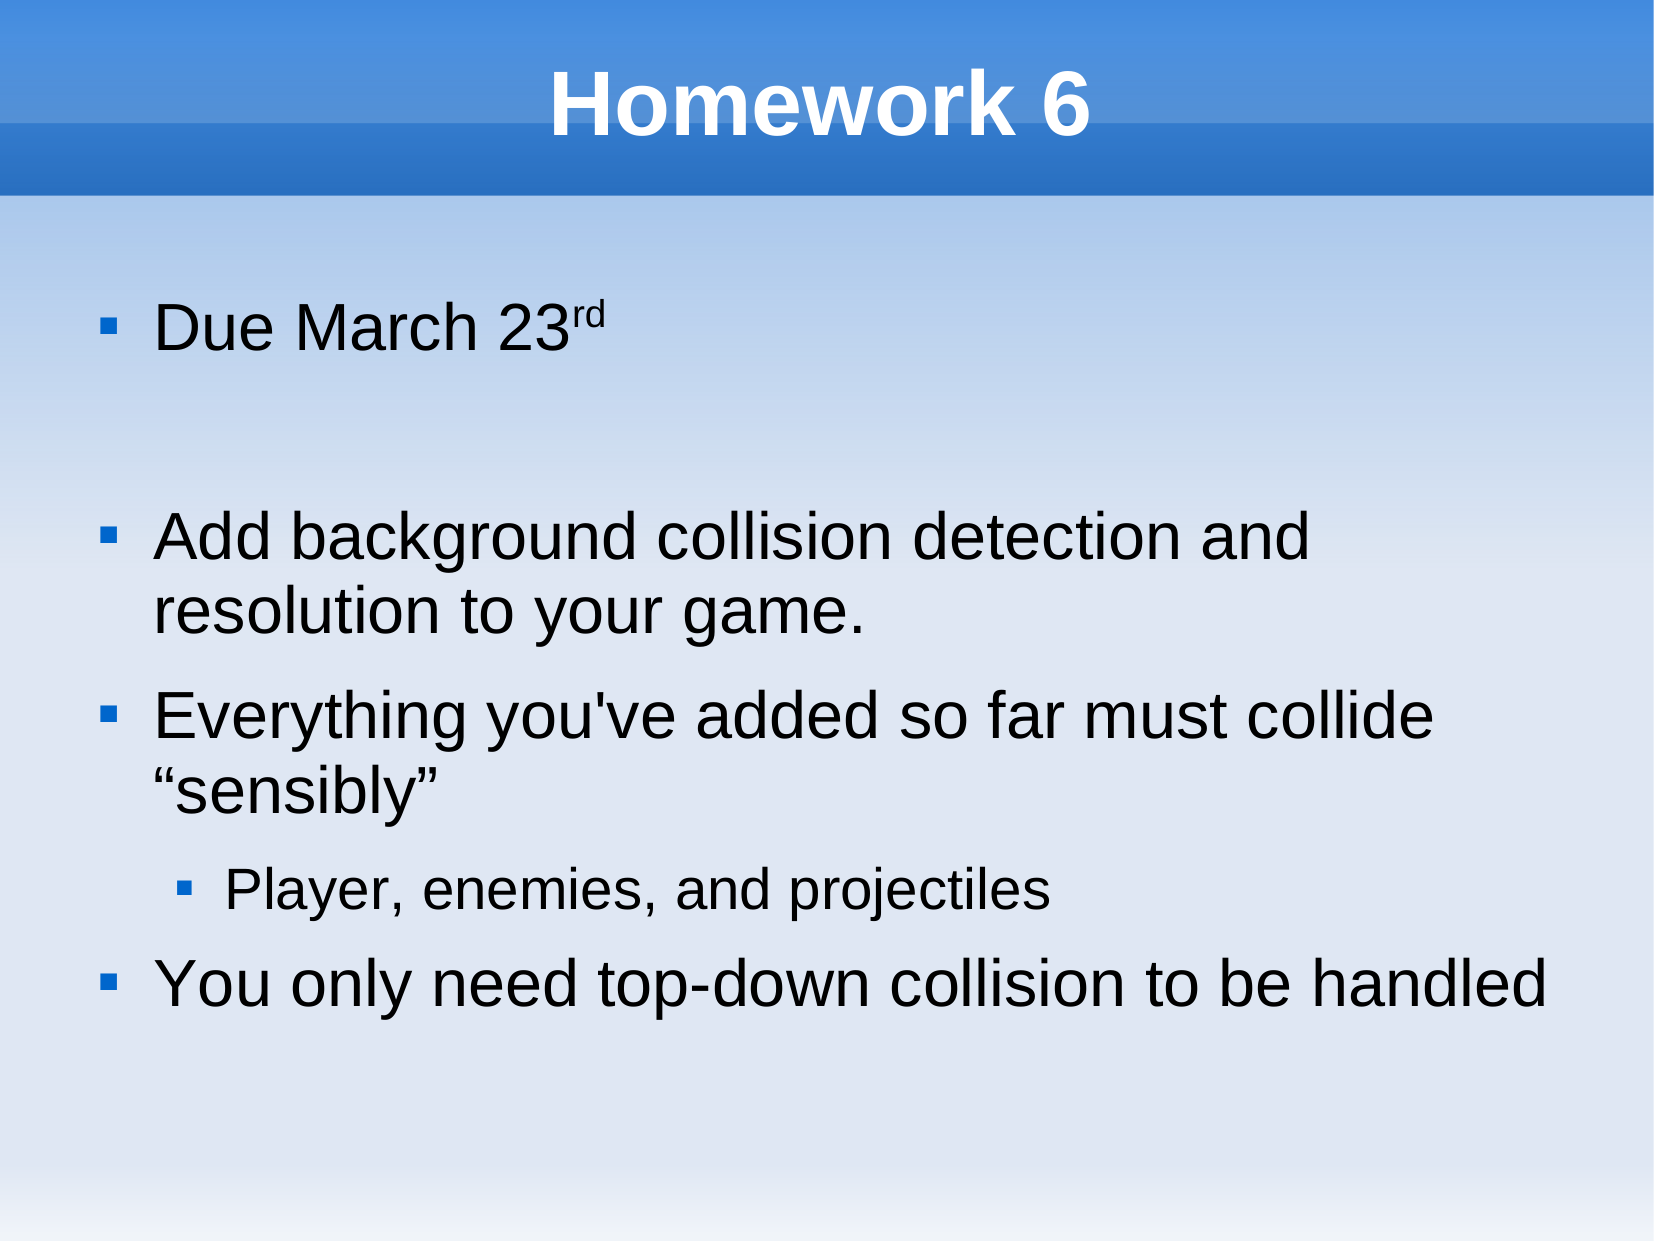

# Homework 6
Due March 23rd
Add background collision detection and resolution to your game.
Everything you've added so far must collide “sensibly”
Player, enemies, and projectiles
You only need top-down collision to be handled